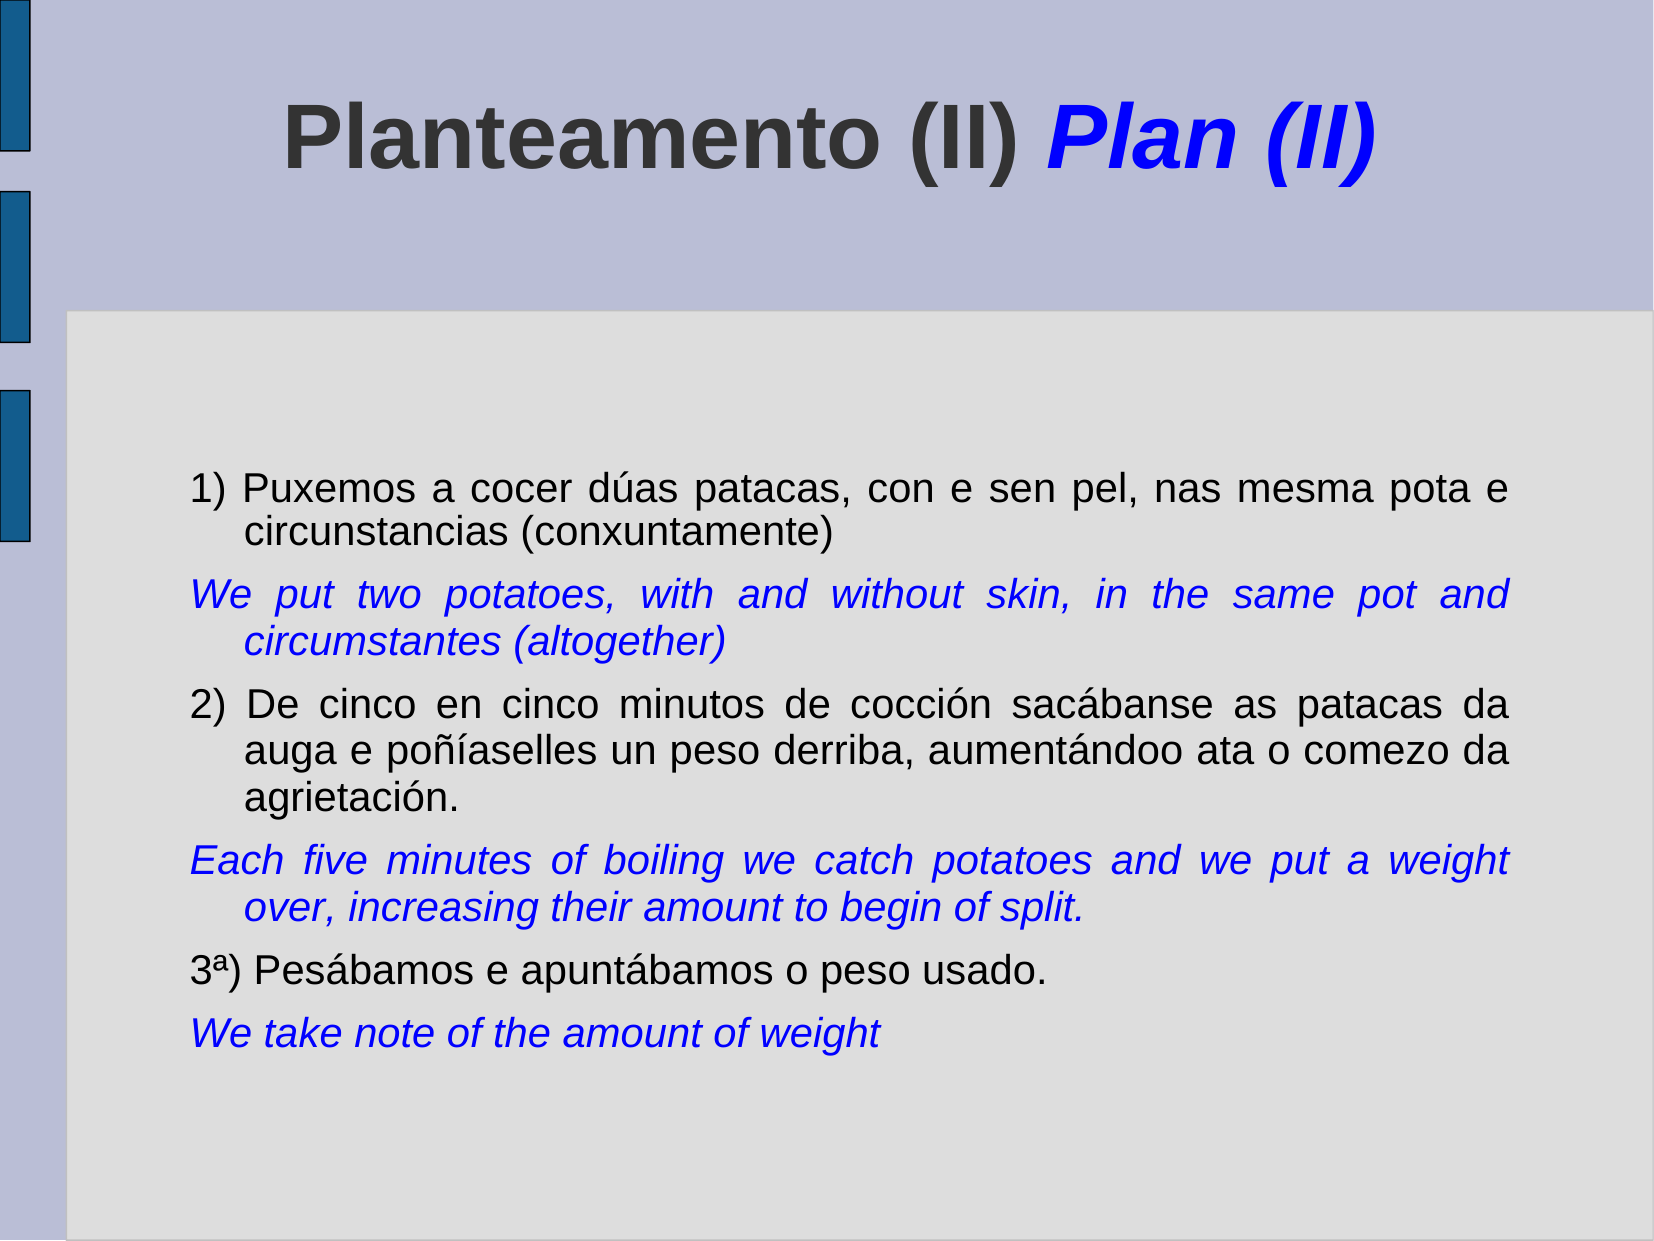

Planteamento (II) Plan (II)
1) Puxemos a cocer dúas patacas, con e sen pel, nas mesma pota e circunstancias (conxuntamente)
We put two potatoes, with and without skin, in the same pot and circumstantes (altogether)
2) De cinco en cinco minutos de cocción sacábanse as patacas da auga e poñíaselles un peso derriba, aumentándoo ata o comezo da agrietación.
Each five minutes of boiling we catch potatoes and we put a weight over, increasing their amount to begin of split.
3ª) Pesábamos e apuntábamos o peso usado.
We take note of the amount of weight